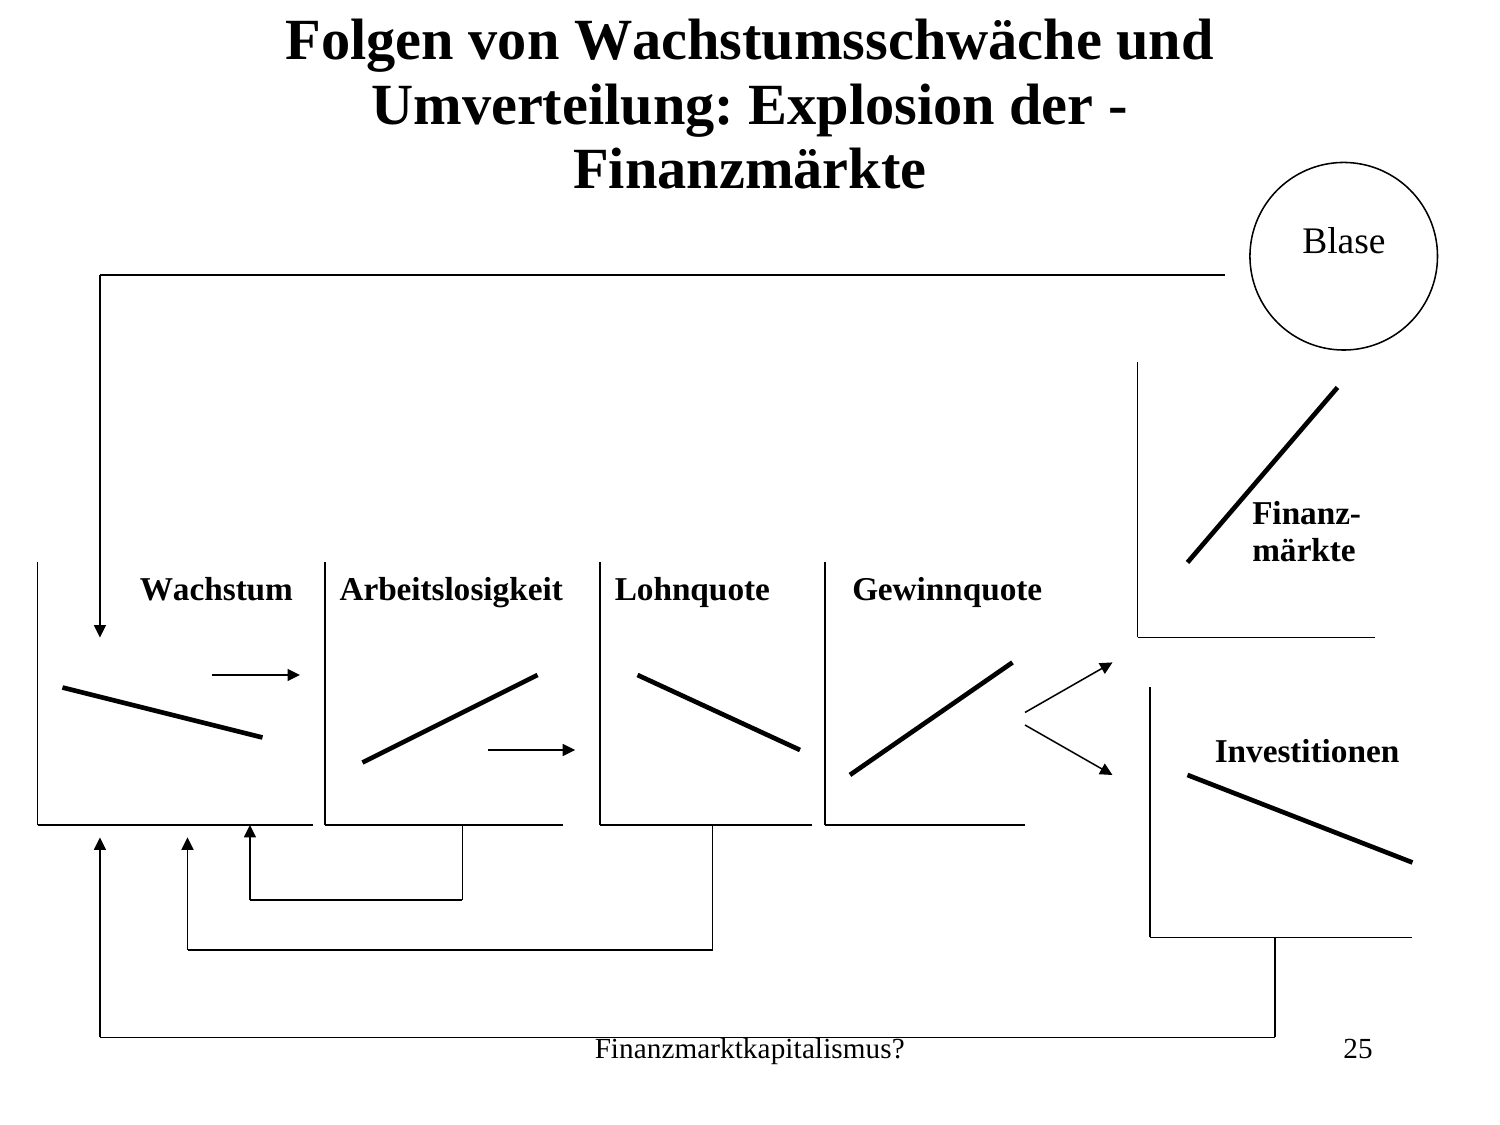

Folgen von Wachstumsschwäche und Umverteilung: Explosion der -Finanzmärkte
Blase
Finanz-märkte
Wachstum
Arbeitslosigkeit
Lohnquote
Gewinnquote
Investitionen
Finanzmarktkapitalismus?
25